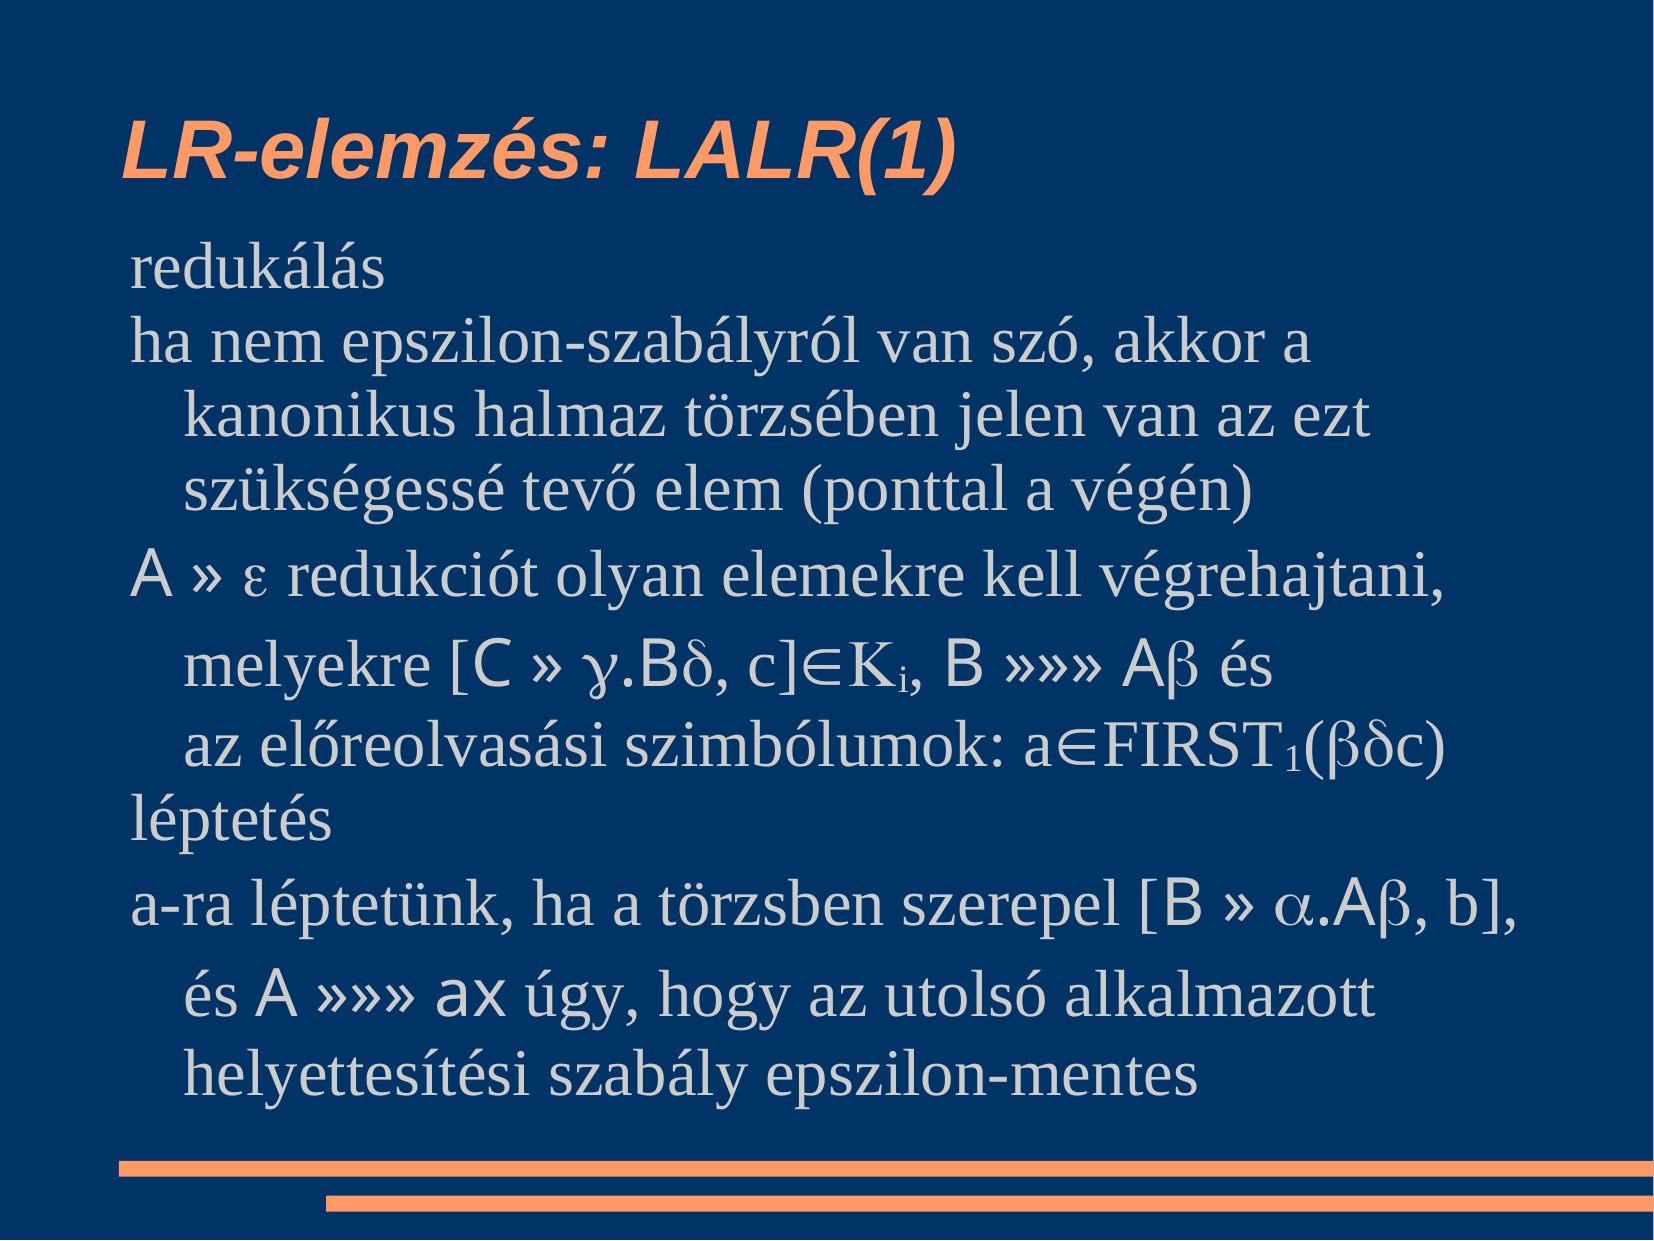

# LR-elemzés: LALR(1)
redukálás
ha nem epszilon-szabályról van szó, akkor a kanonikus halmaz törzsében jelen van az ezt szükségessé tevő elem (ponttal a végén)
A » e redukciót olyan elemekre kell végrehajtani, melyekre [C » g.Bd, c]ÎKi, B »»» Ab és az előreolvasási szimbólumok: aÎFIRST1(bdc)
léptetés
a-ra léptetünk, ha a törzsben szerepel [B » a.Ab, b], és A »»» ax úgy, hogy az utolsó alkalmazott helyettesítési szabály epszilon-mentes